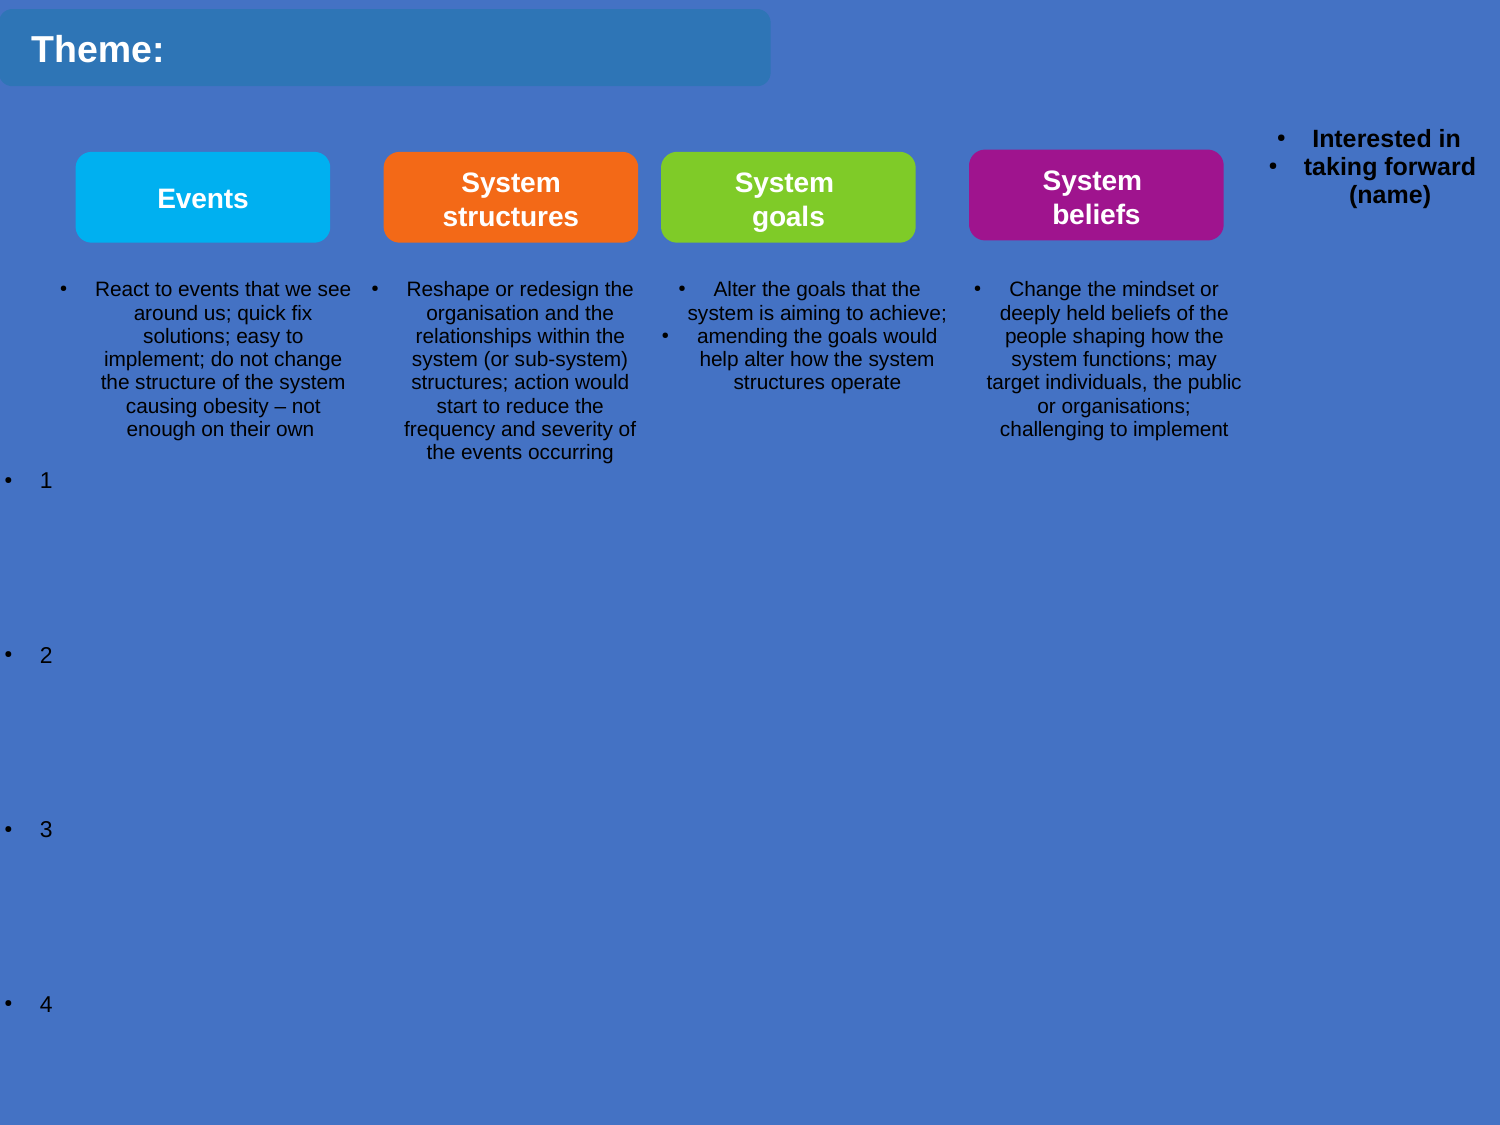

| | | | | | |
| --- | --- | --- | --- | --- | --- |
| | | | | | Interested in taking forward (name) |
| | React to events that we see around us; quick fix solutions; easy to implement; do not change the structure of the system causing obesity – not enough on their own | Reshape or redesign the organisation and the relationships within the system (or sub-system) structures; action would start to reduce the frequency and severity of the events occurring | Alter the goals that the system is aiming to achieve; amending the goals would help alter how the system structures operate | Change the mindset or deeply held beliefs of the people shaping how the system functions; may target individuals, the public or organisations; challenging to implement | |
| 1 | | | | | |
| 2 | | | | | |
| 3 | | | | | |
| 4 | | | | | |
 Theme:
System
beliefs
Events
System structures
System
goals